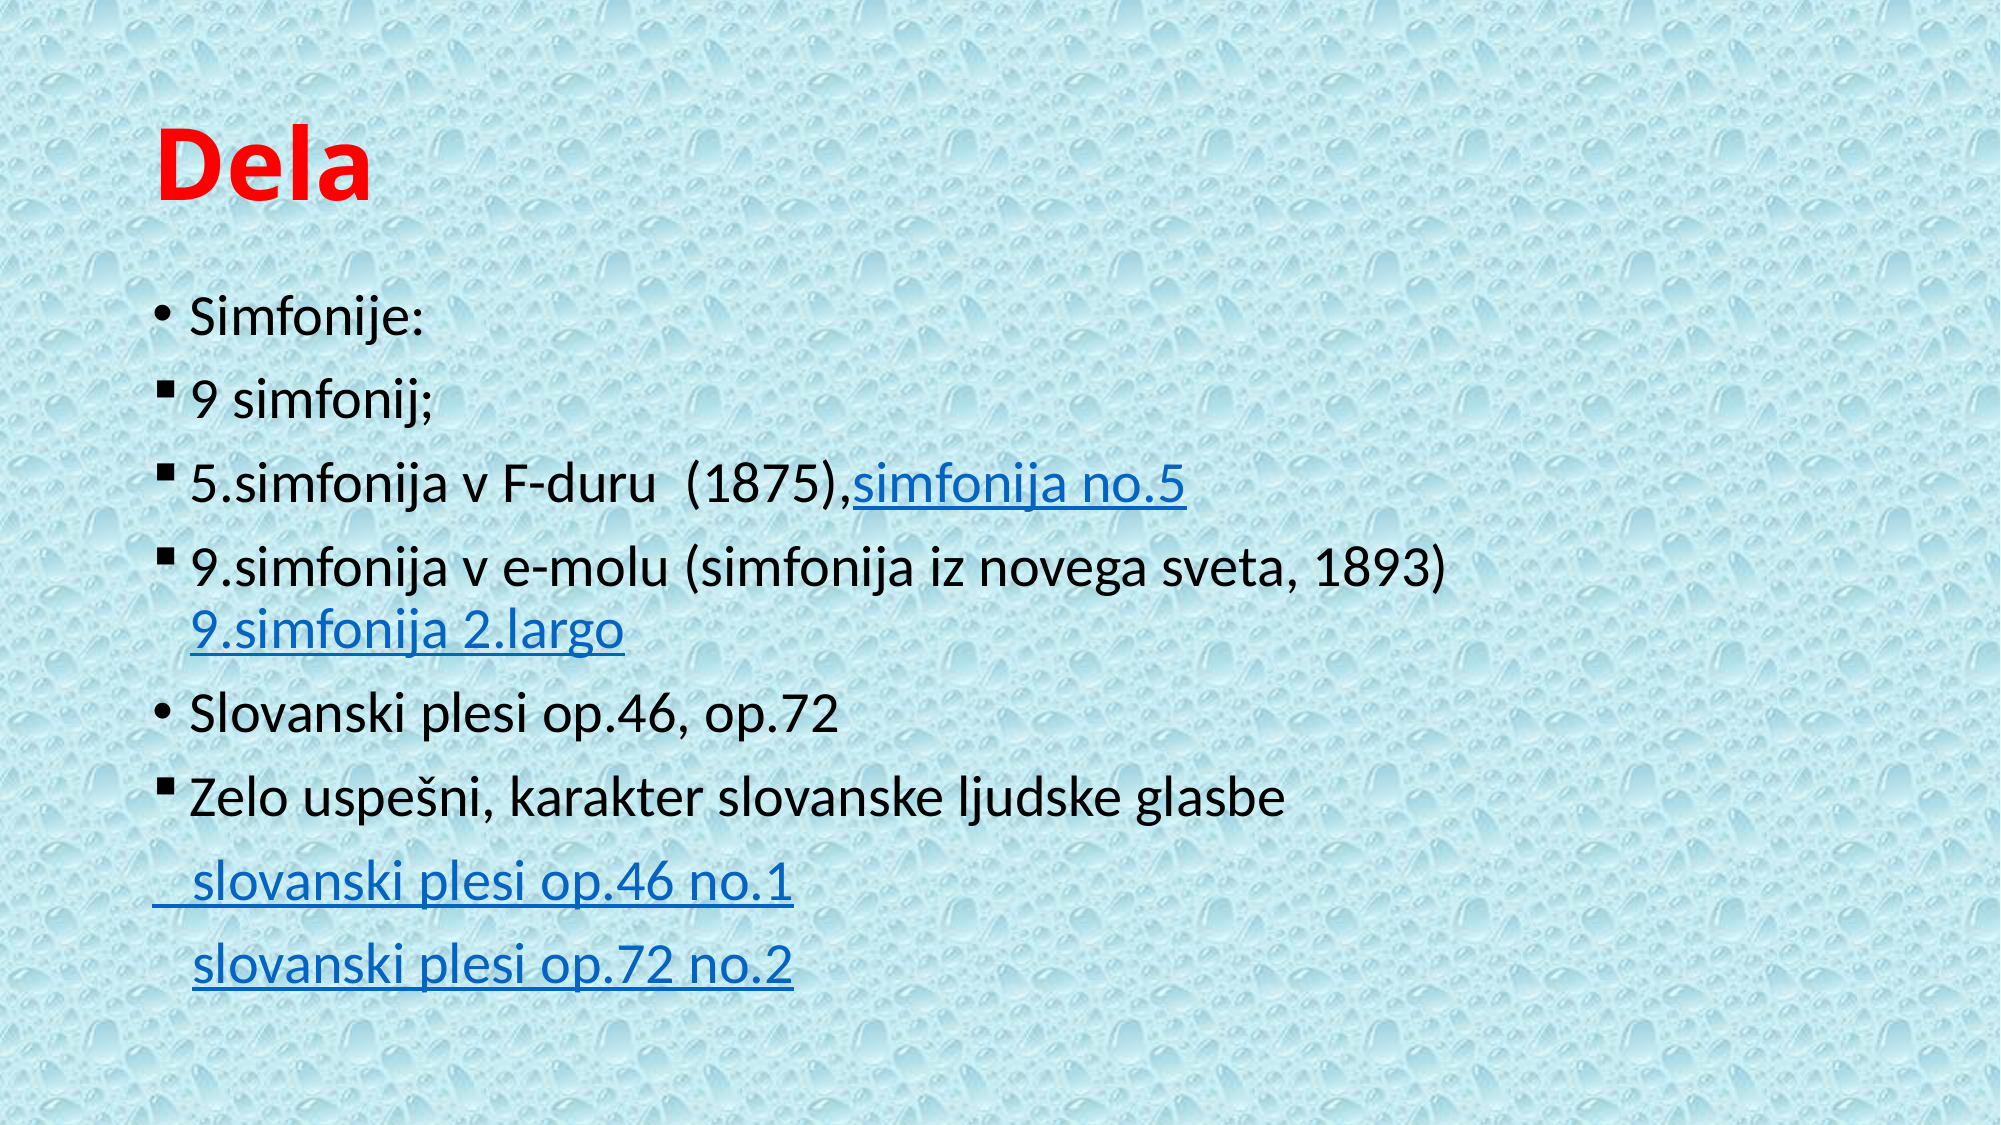

# Dela
Simfonije:
9 simfonij;
5.simfonija v F-duru (1875),simfonija no.5
9.simfonija v e-molu (simfonija iz novega sveta, 1893) 9.simfonija 2.largo
Slovanski plesi op.46, op.72
Zelo uspešni, karakter slovanske ljudske glasbe
 slovanski plesi op.46 no.1
 slovanski plesi op.72 no.2